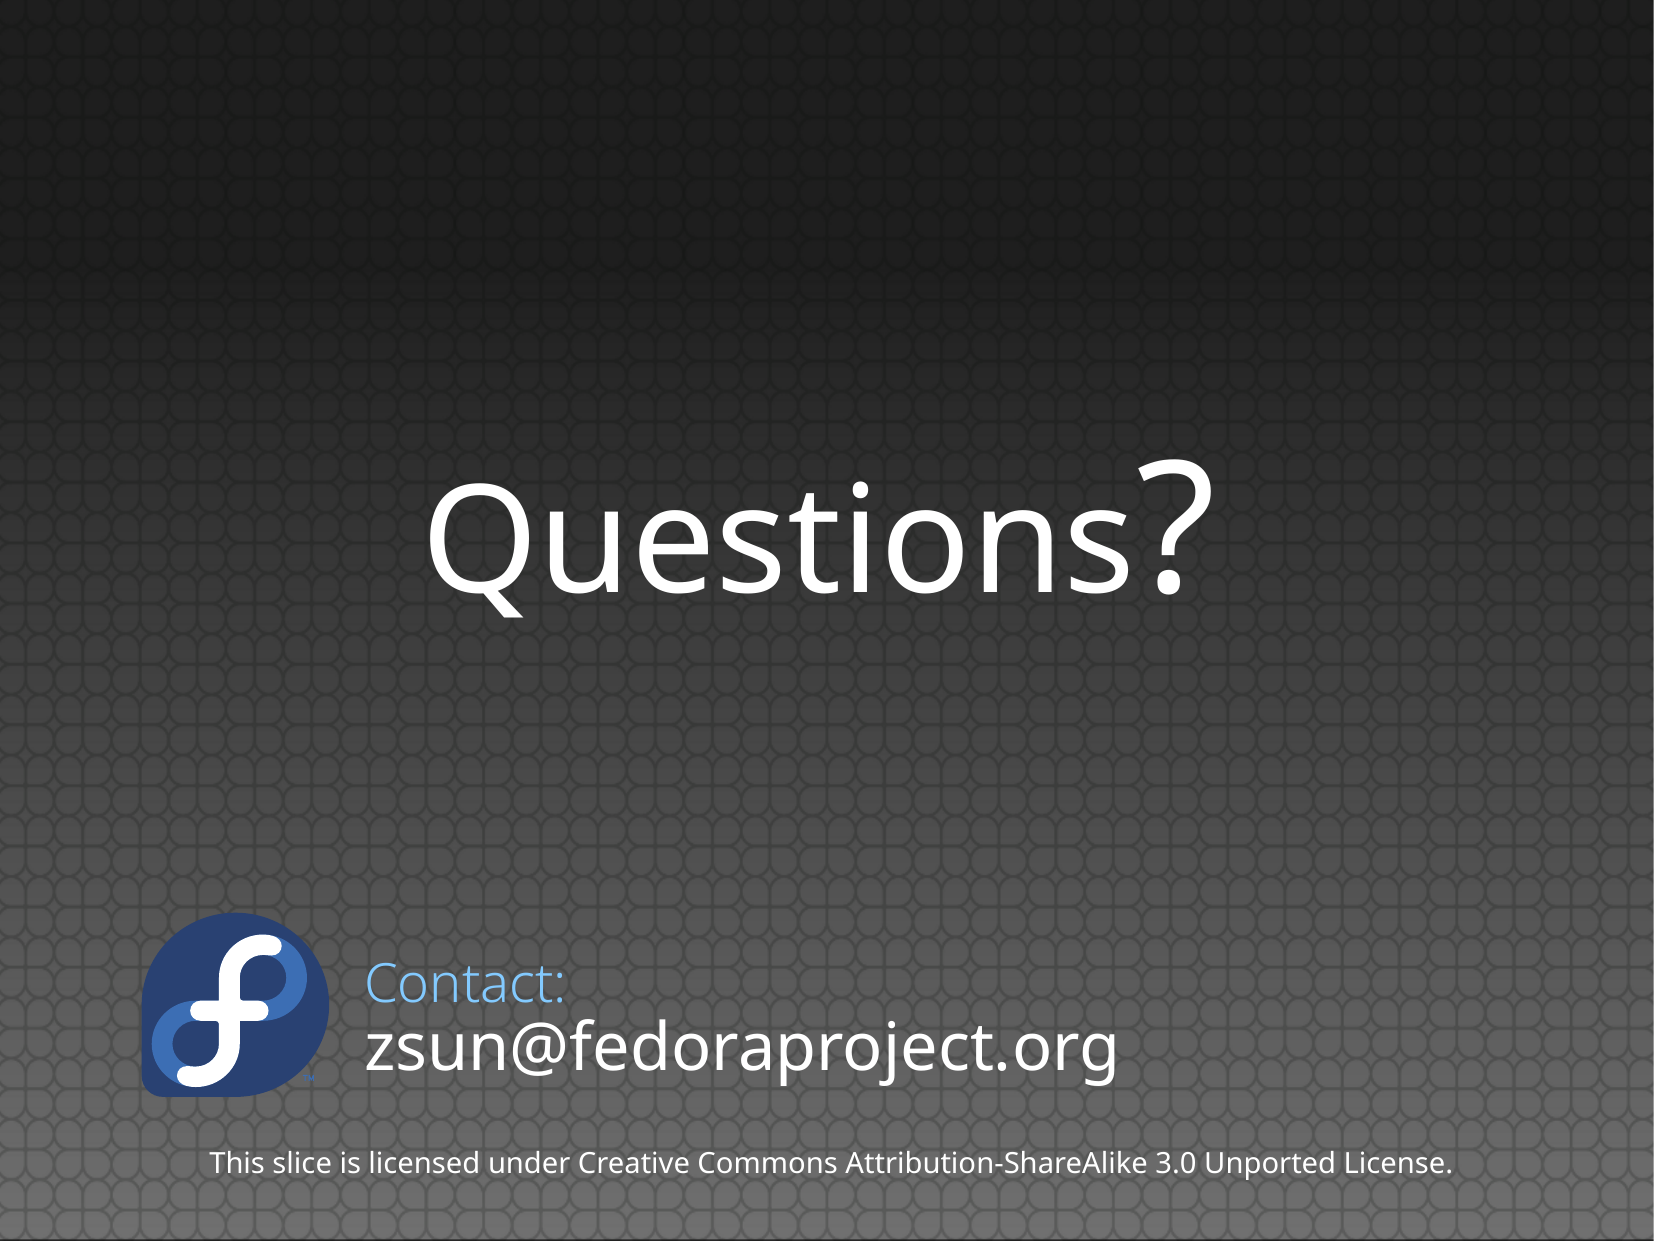

# Questions?
Contact:
zsun@fedoraproject.org
This slice is licensed under Creative Commons Attribution-ShareAlike 3.0 Unported License.